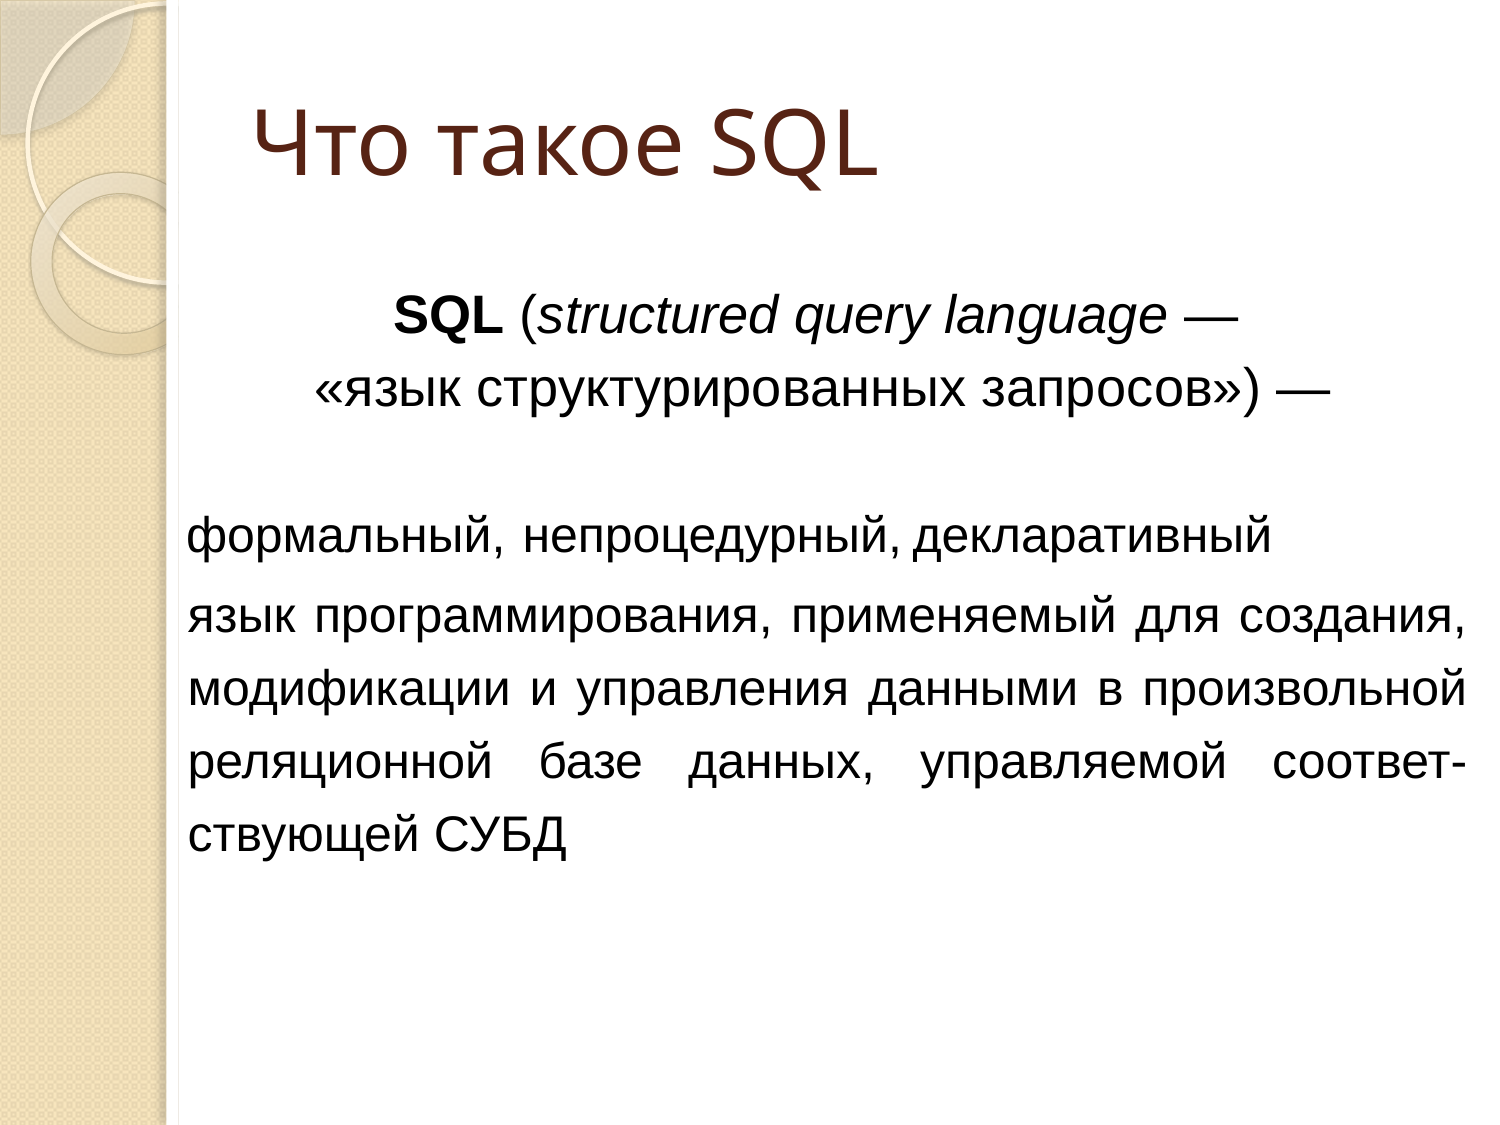

# Что такое SQL
SQL (structured query language —
 «язык структурированных запросов») —
формальный,
непроцедурный,
декларативный
язык программирования, применяемый для создания, модификации и управления данными в произвольной реляционной базе данных, управляемой соответ-ствующей СУБД